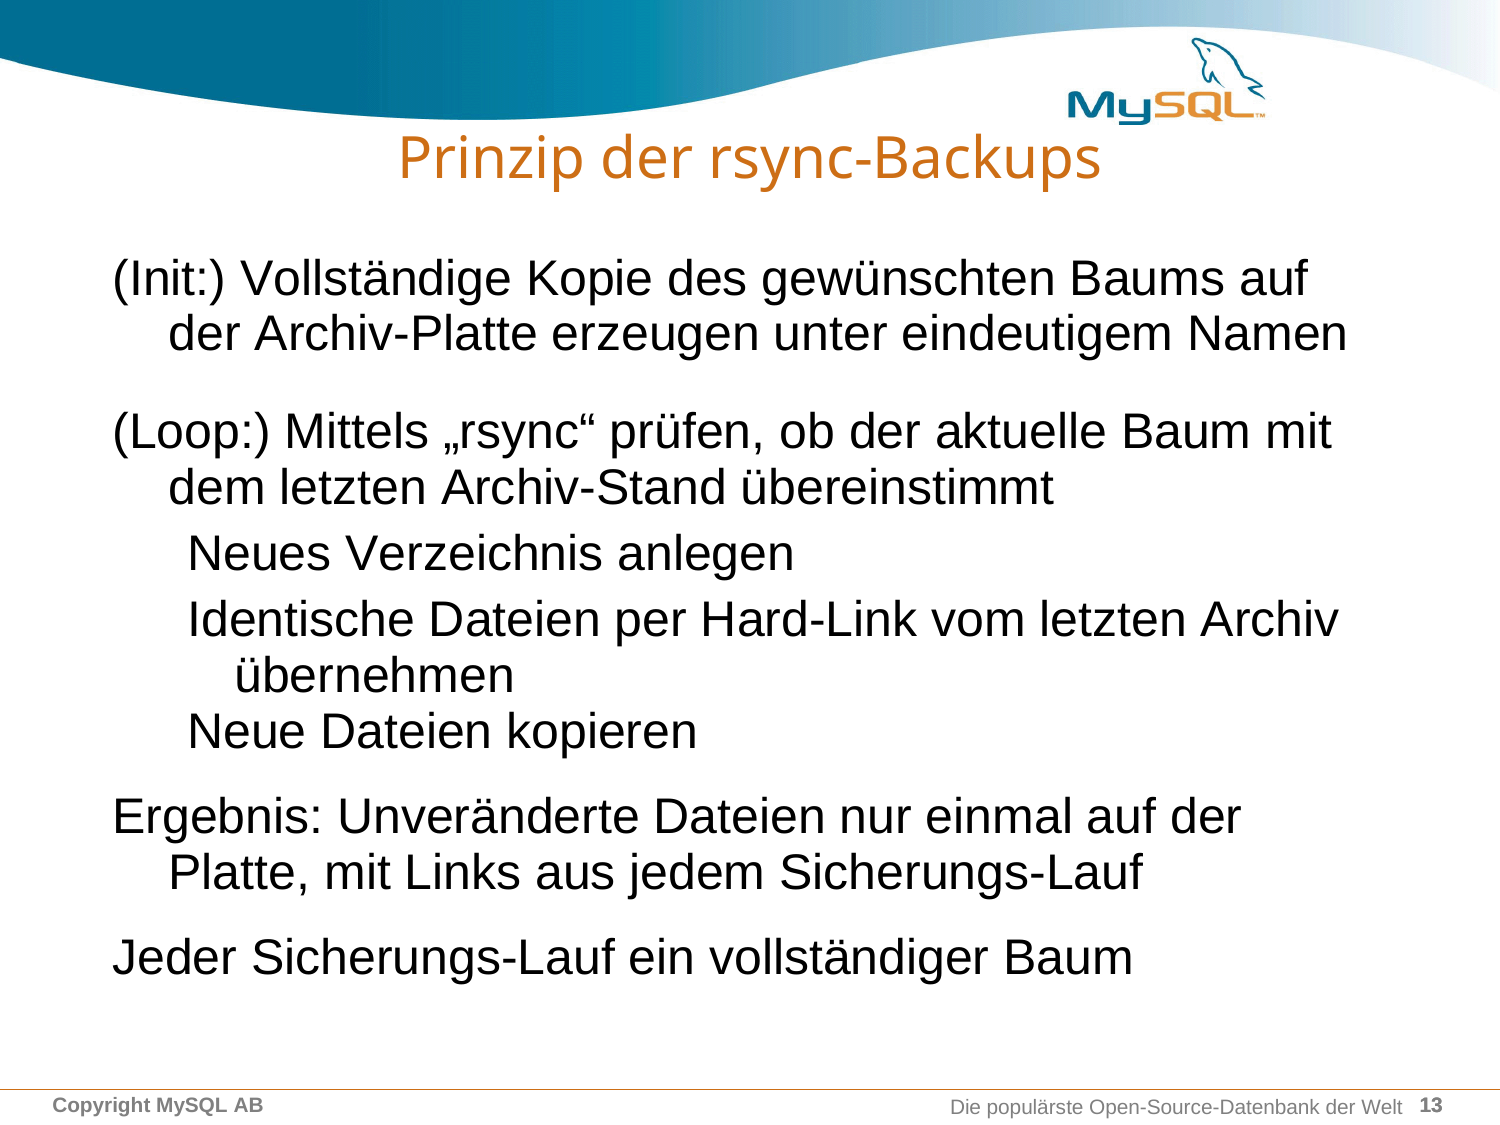

# Prinzip der rsync-Backups
(Init:) Vollständige Kopie des gewünschten Baums auf der Archiv-Platte erzeugen unter eindeutigem Namen
(Loop:) Mittels „rsync“ prüfen, ob der aktuelle Baum mit dem letzten Archiv-Stand übereinstimmt
Neues Verzeichnis anlegen
Identische Dateien per Hard-Link vom letzten Archiv übernehmen
Neue Dateien kopieren
Ergebnis: Unveränderte Dateien nur einmal auf der Platte, mit Links aus jedem Sicherungs-Lauf
Jeder Sicherungs-Lauf ein vollständiger Baum